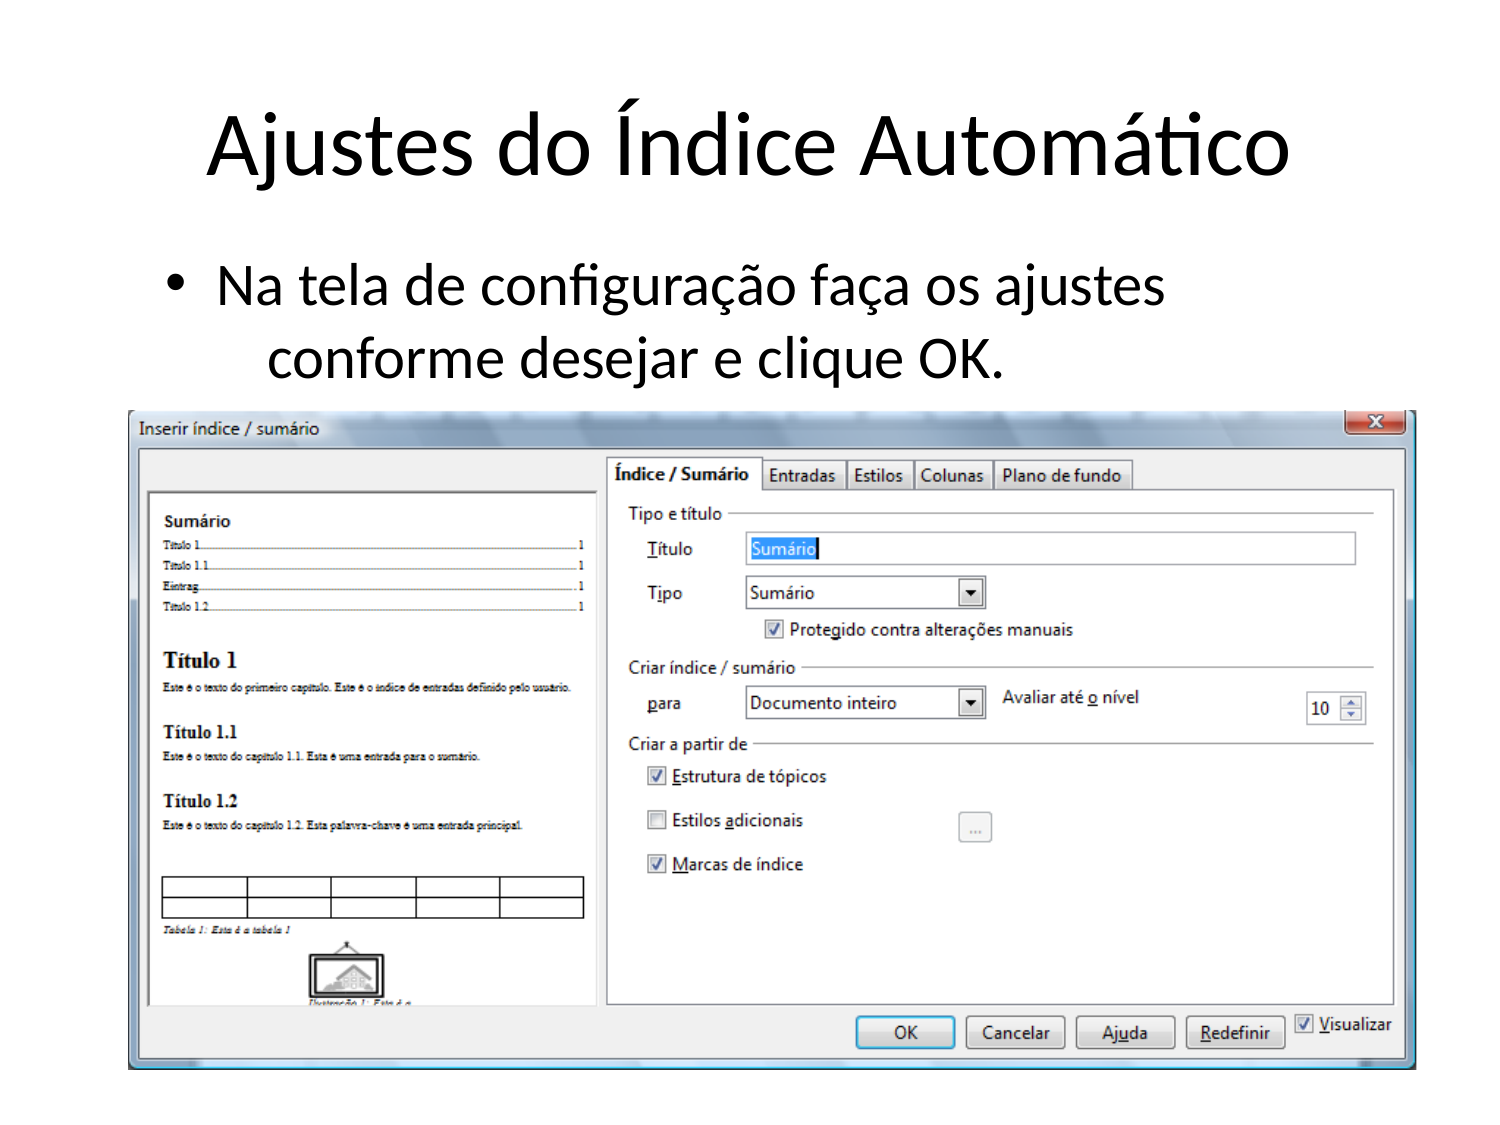

# Ajustes do Índice Automático
Na tela de configuração faça os ajustes conforme desejar e clique OK.